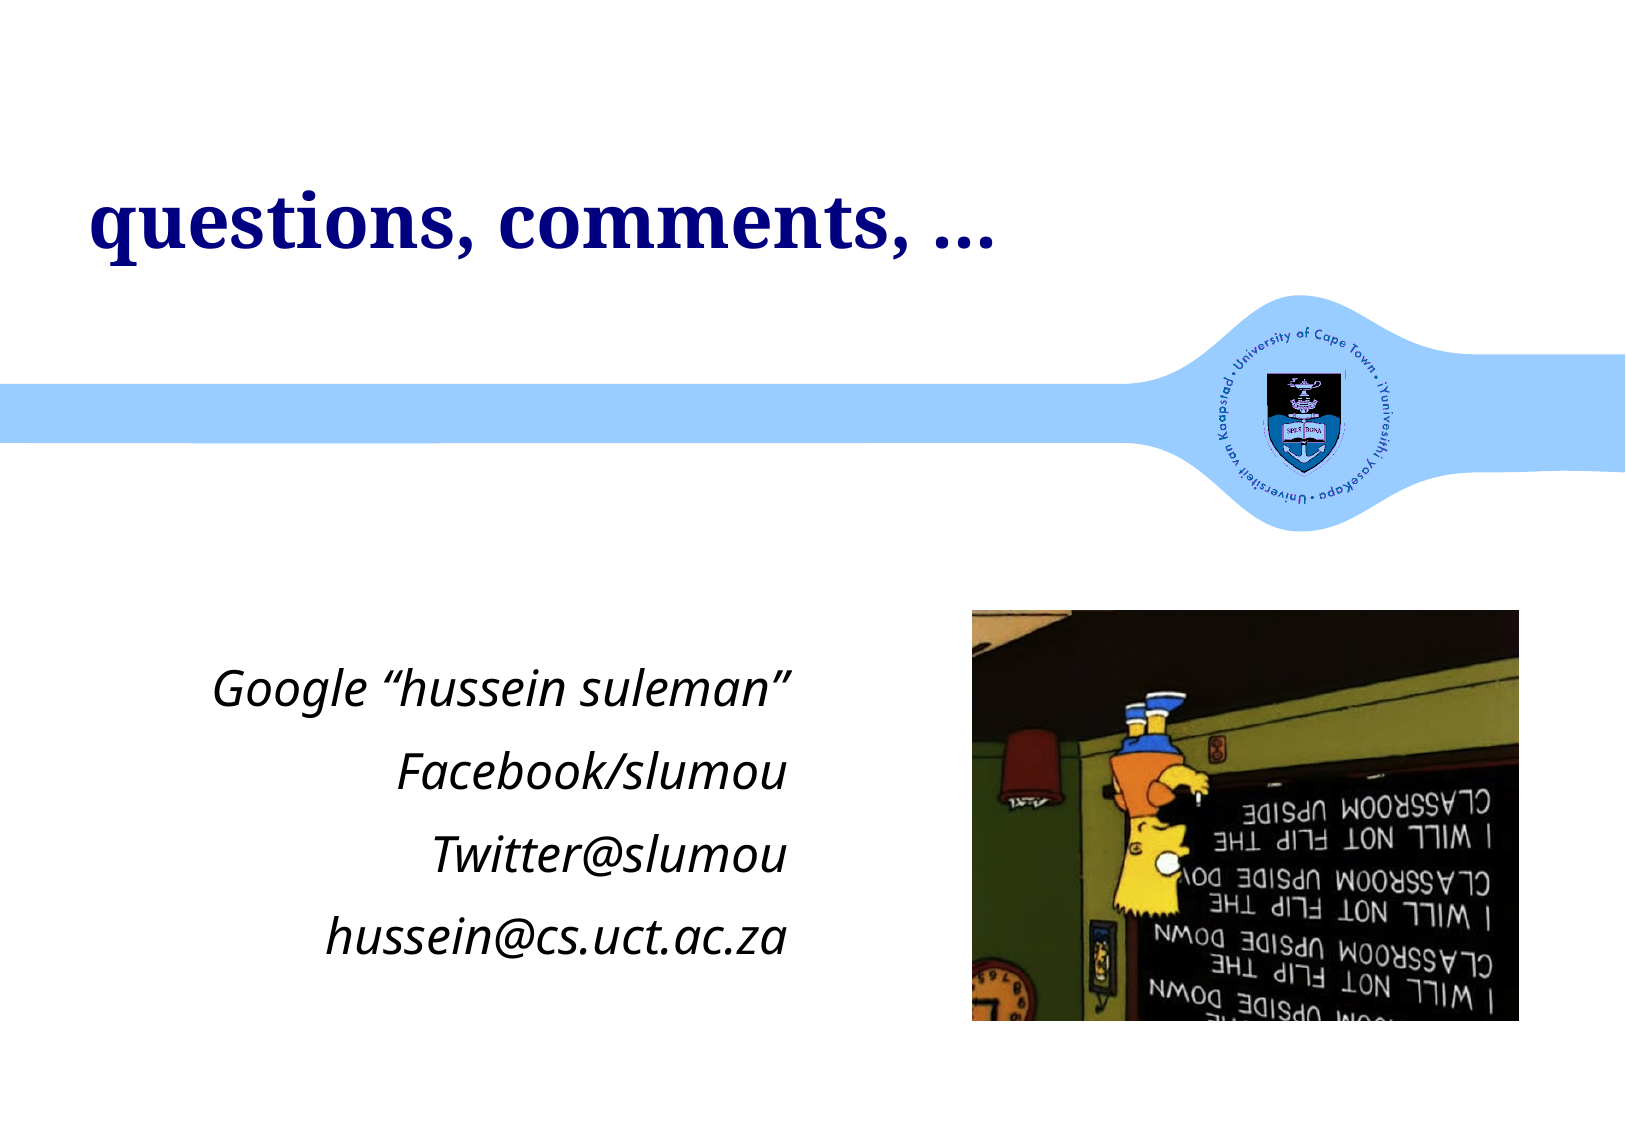

# questions, comments, ...
Google “hussein suleman”
Facebook/slumou
Twitter@slumou
hussein@cs.uct.ac.za